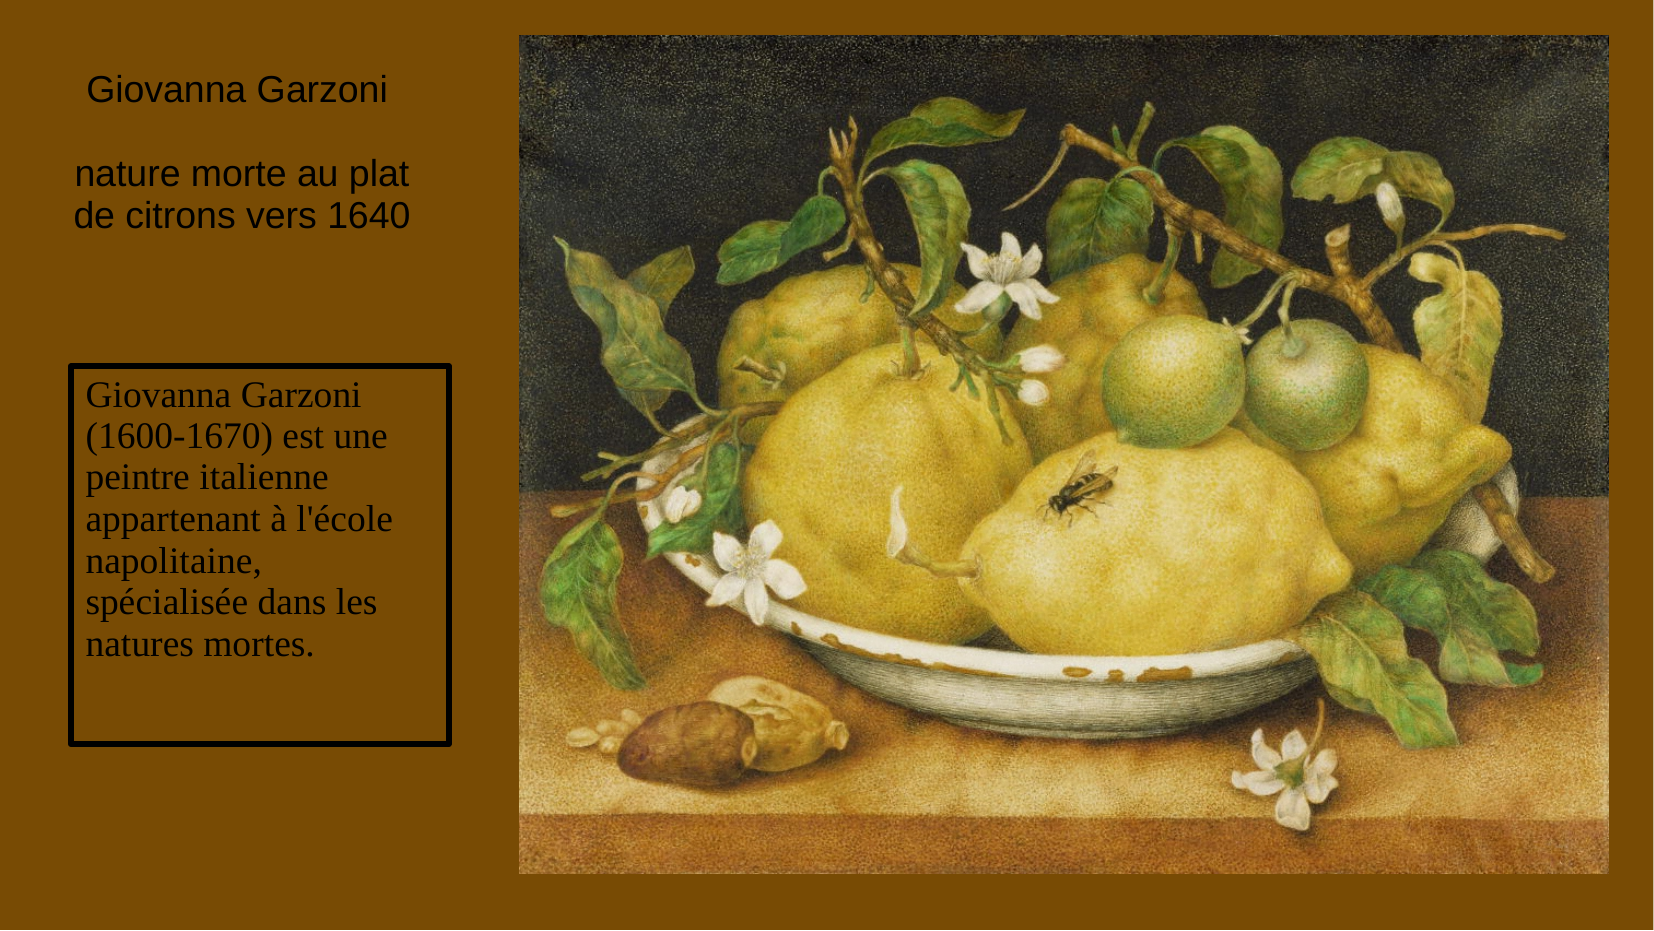

# Giovanna Garzoni nature morte au plat de citrons vers 1640
Giovanna Garzoni (1600-1670) est une peintre italienne appartenant à l'école napolitaine, spécialisée dans les natures mortes.